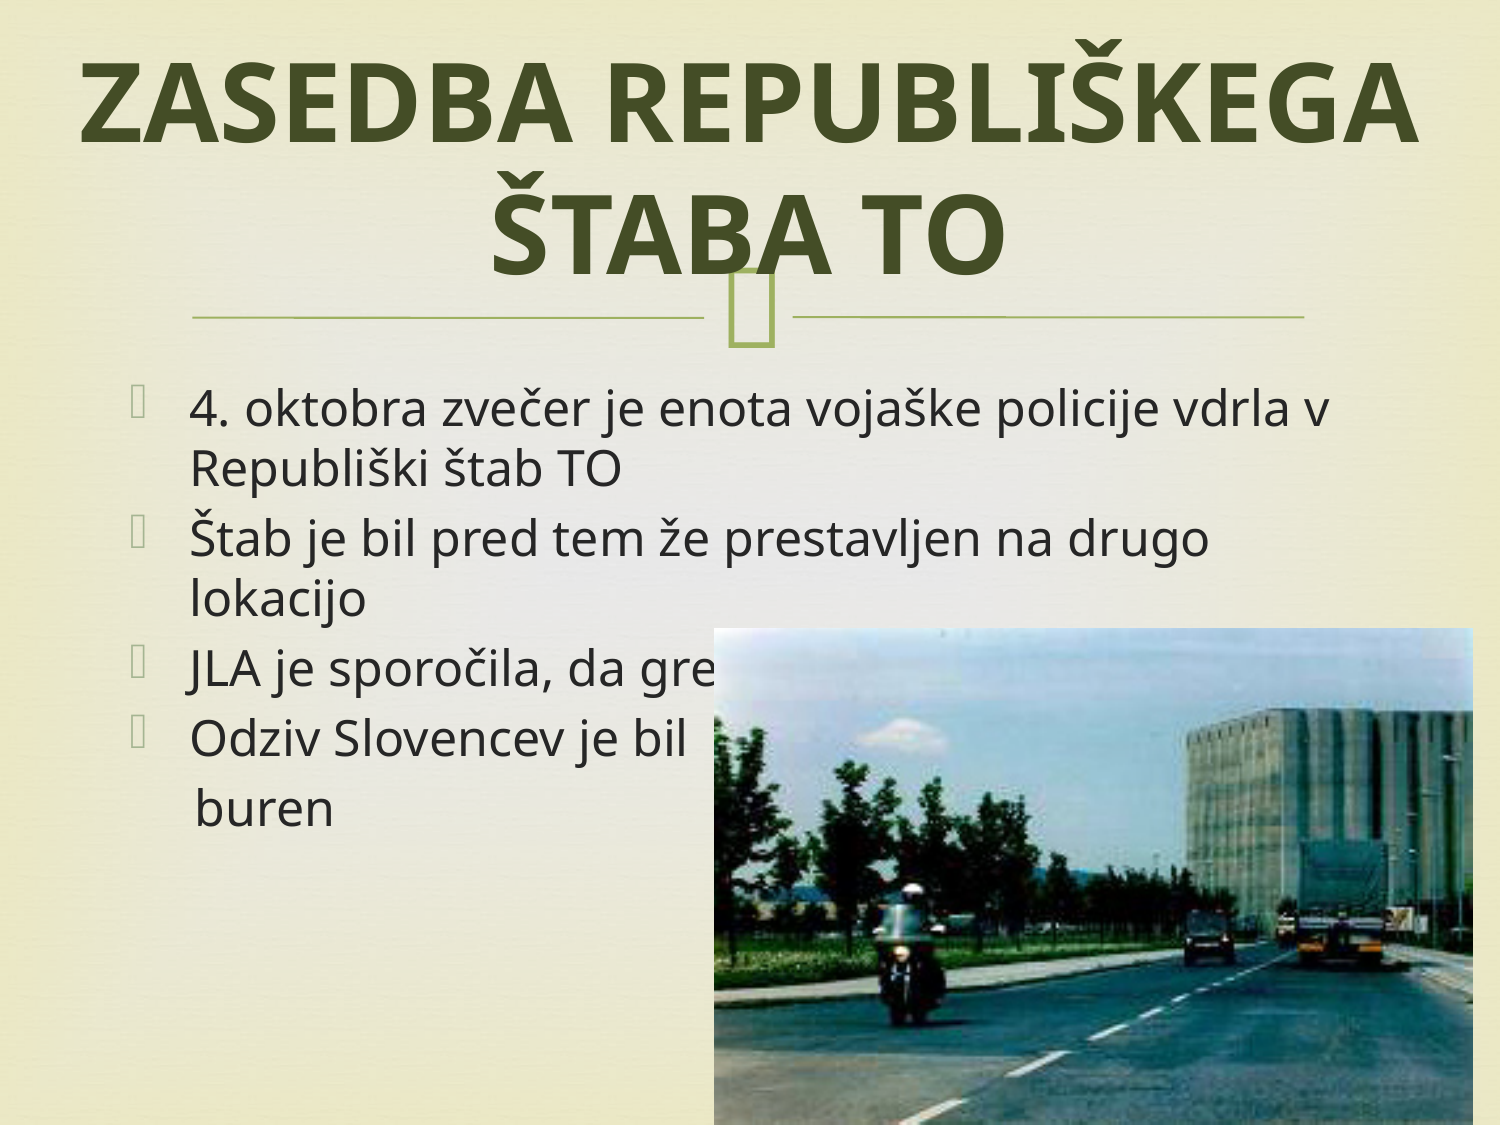

ZASEDBA REPUBLIŠKEGA ŠTABA TO
# 4. oktobra zvečer je enota vojaške policije vdrla v Republiški štab TO
Štab je bil pred tem že prestavljen na drugo lokacijo
JLA je sporočila, da gre le za zavarovanje objekta
Odziv Slovencev je bil
 buren